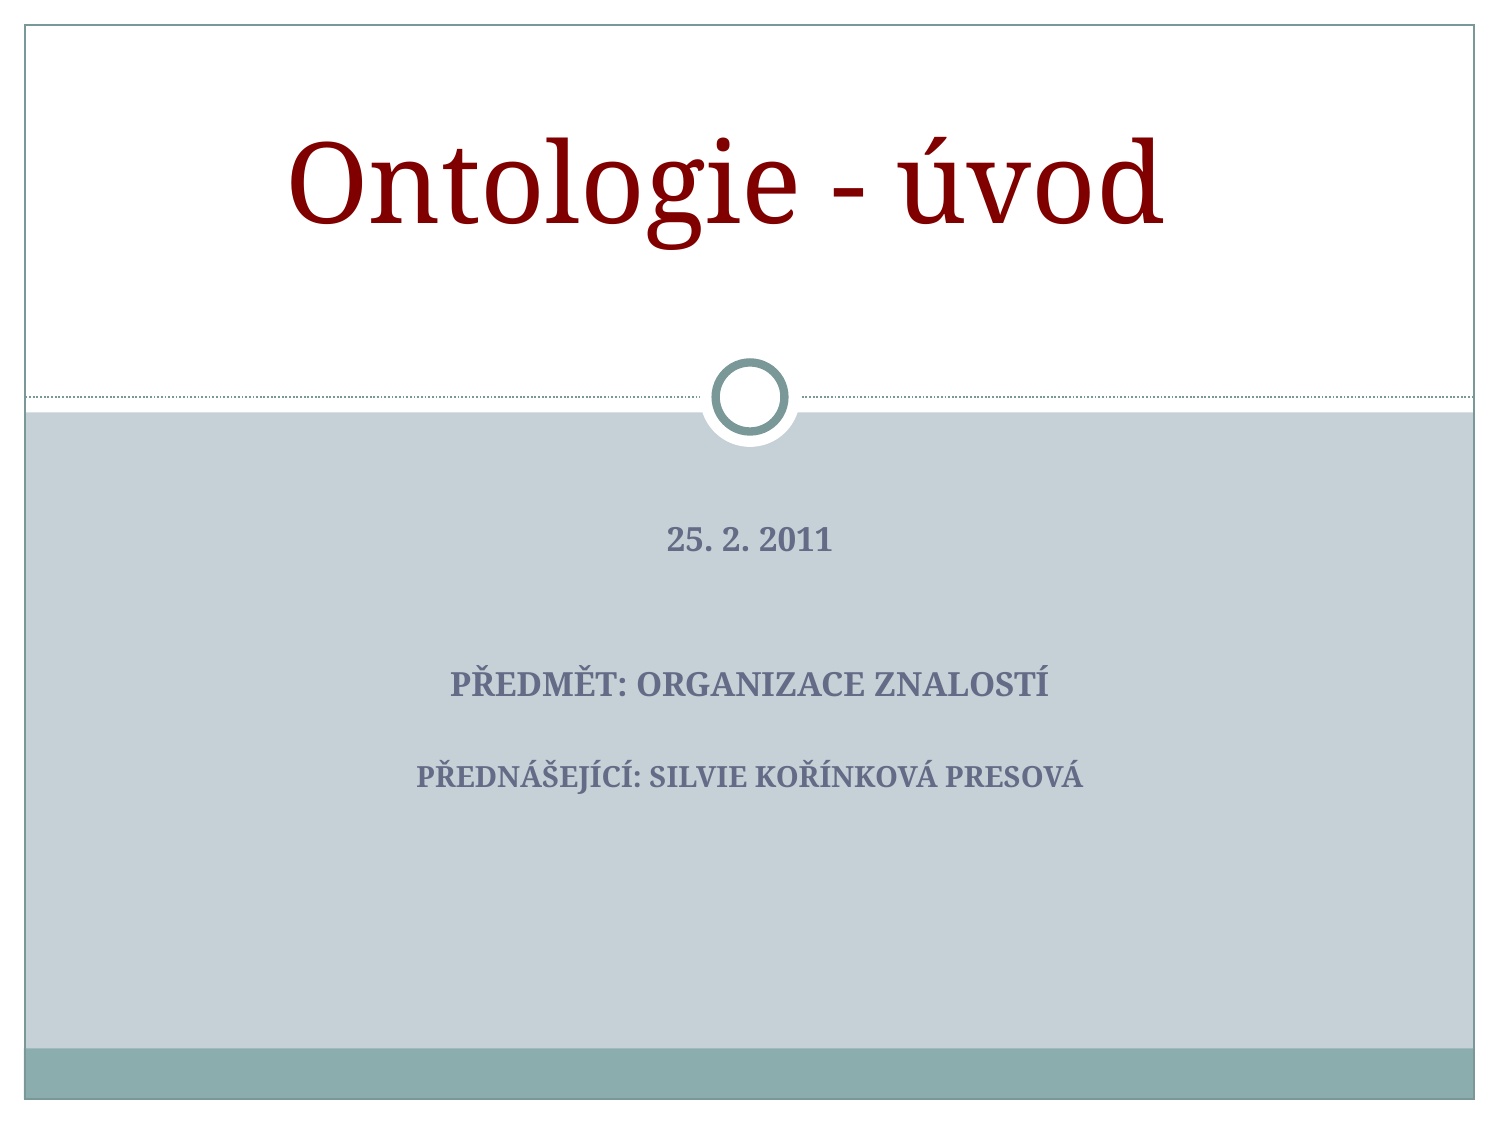

# Ontologie - úvod
25. 2. 2011
PŘEDMĚT: ORGANIZACE ZNALOSTÍ
PŘEDNÁŠEJÍCÍ: SILVIE KOŘÍNKOVÁ PRESOVÁ